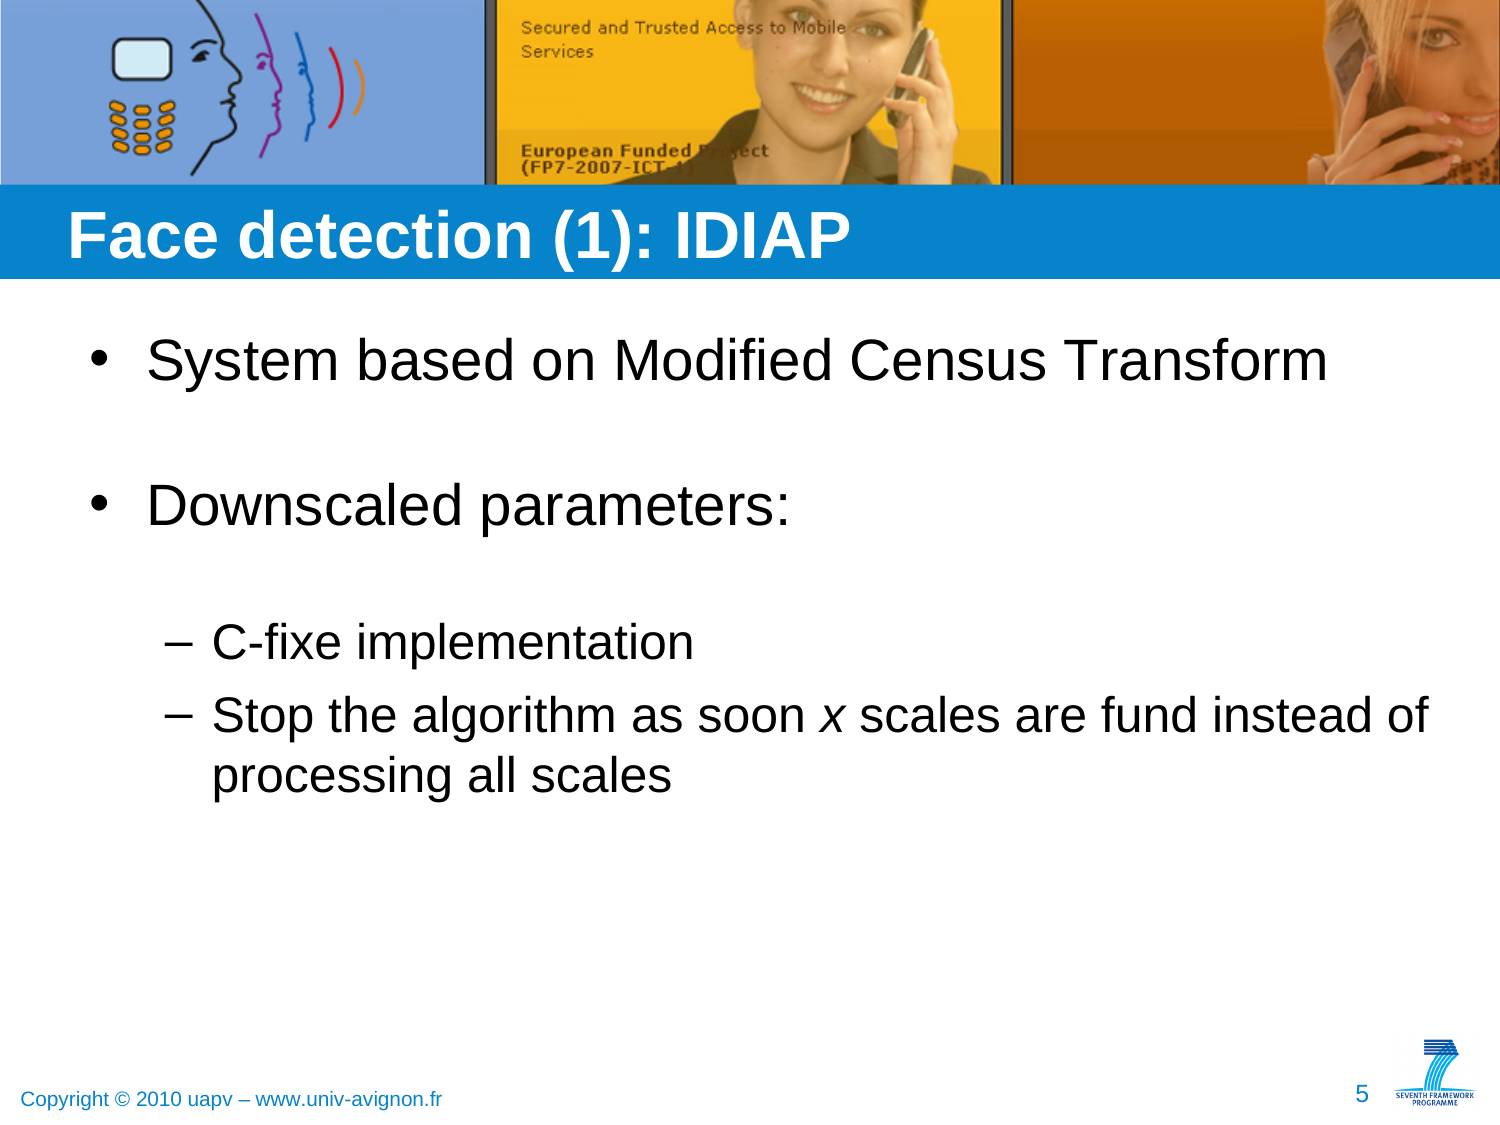

# Face detection (1): IDIAP
System based on Modified Census Transform
Downscaled parameters:
C-fixe implementation
Stop the algorithm as soon x scales are fund instead of processing all scales